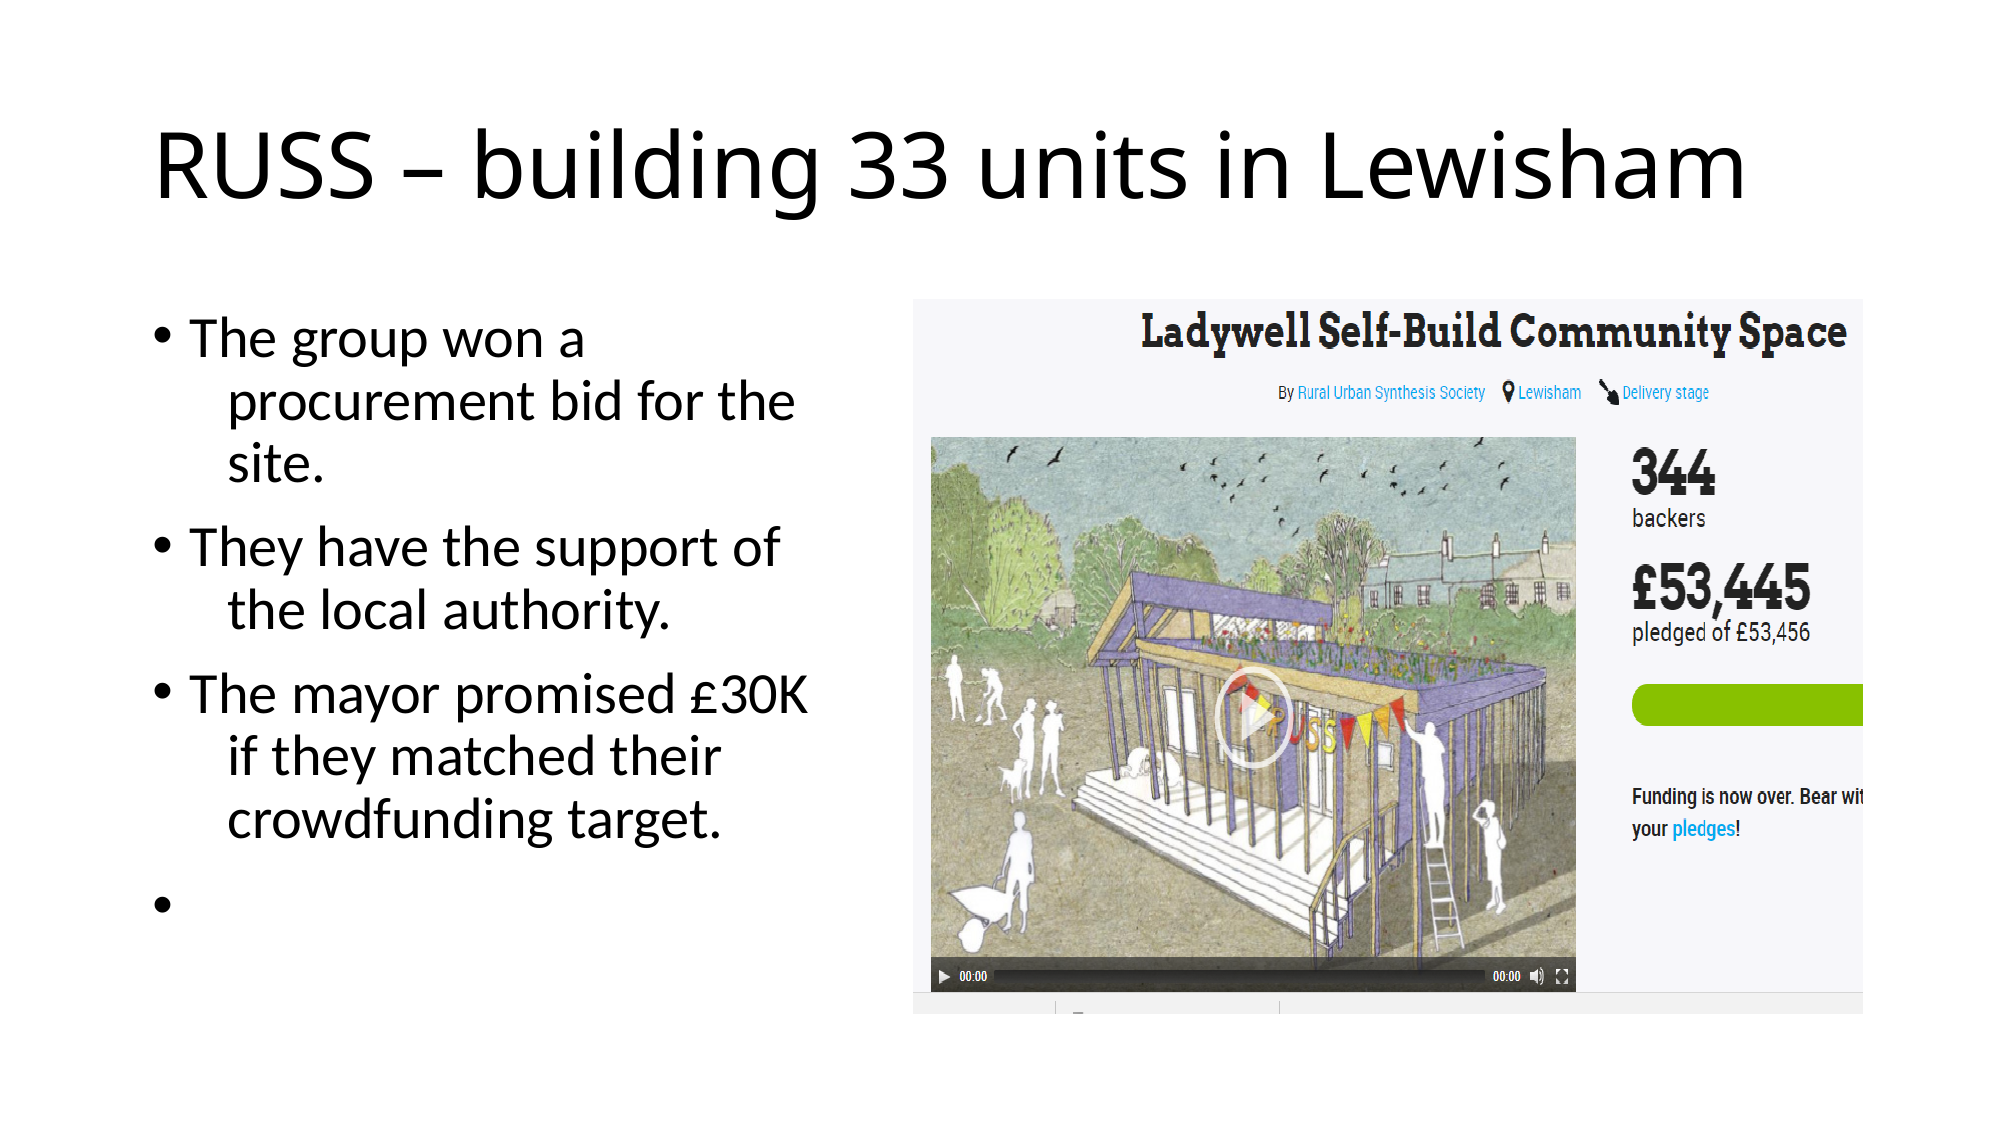

# RUSS – building 33 units in Lewisham
The group won a procurement bid for the site.
They have the support of the local authority.
The mayor promised £30K if they matched their crowdfunding target.